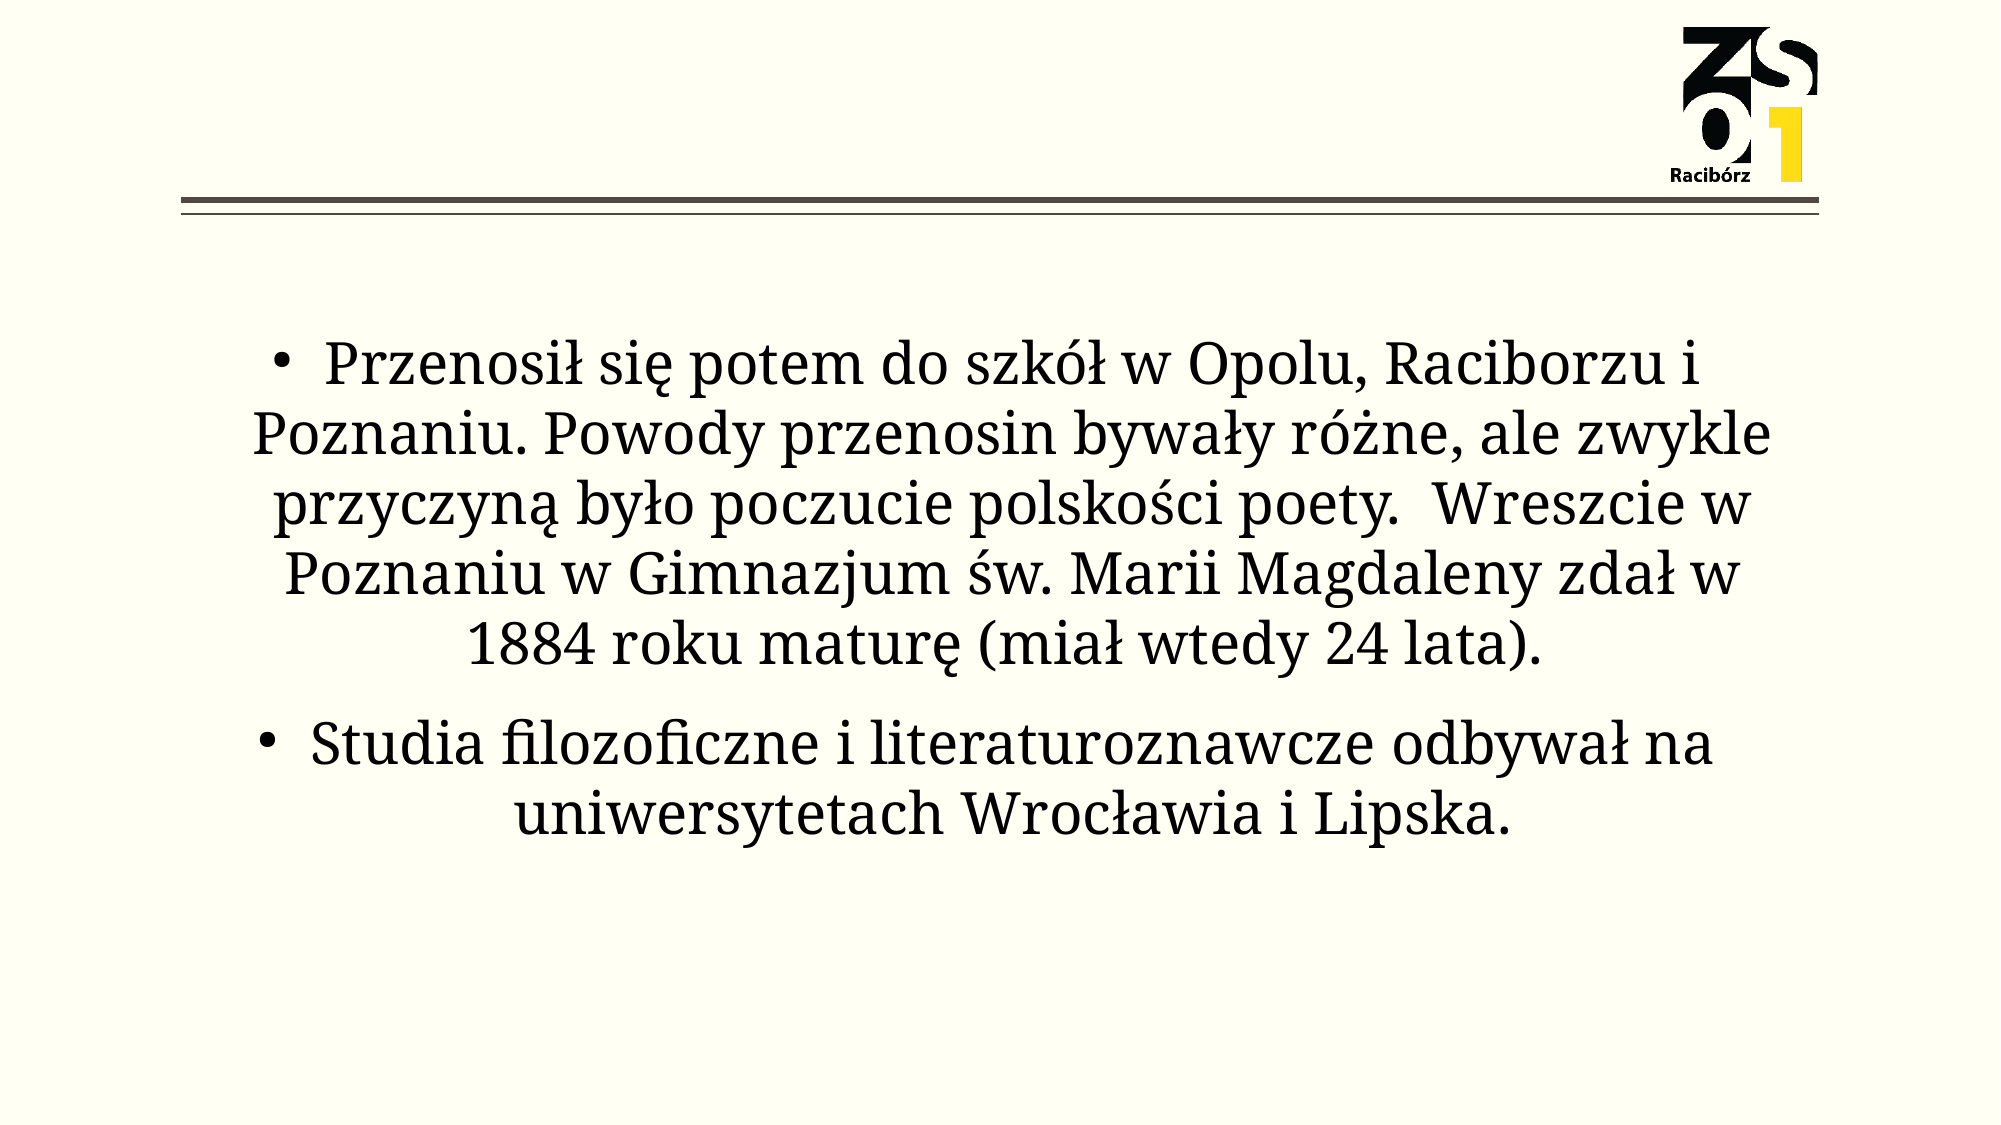

# Przenosił się potem do szkół w Opolu, Raciborzu i Poznaniu. Powody przenosin bywały różne, ale zwykle przyczyną było poczucie polskości poety. Wreszcie w Poznaniu w Gimnazjum św. Marii Magdaleny zdał w 1884 roku maturę (miał wtedy 24 lata).
Studia filozoficzne i literaturoznawcze odbywał na uniwersytetach Wrocławia i Lipska.